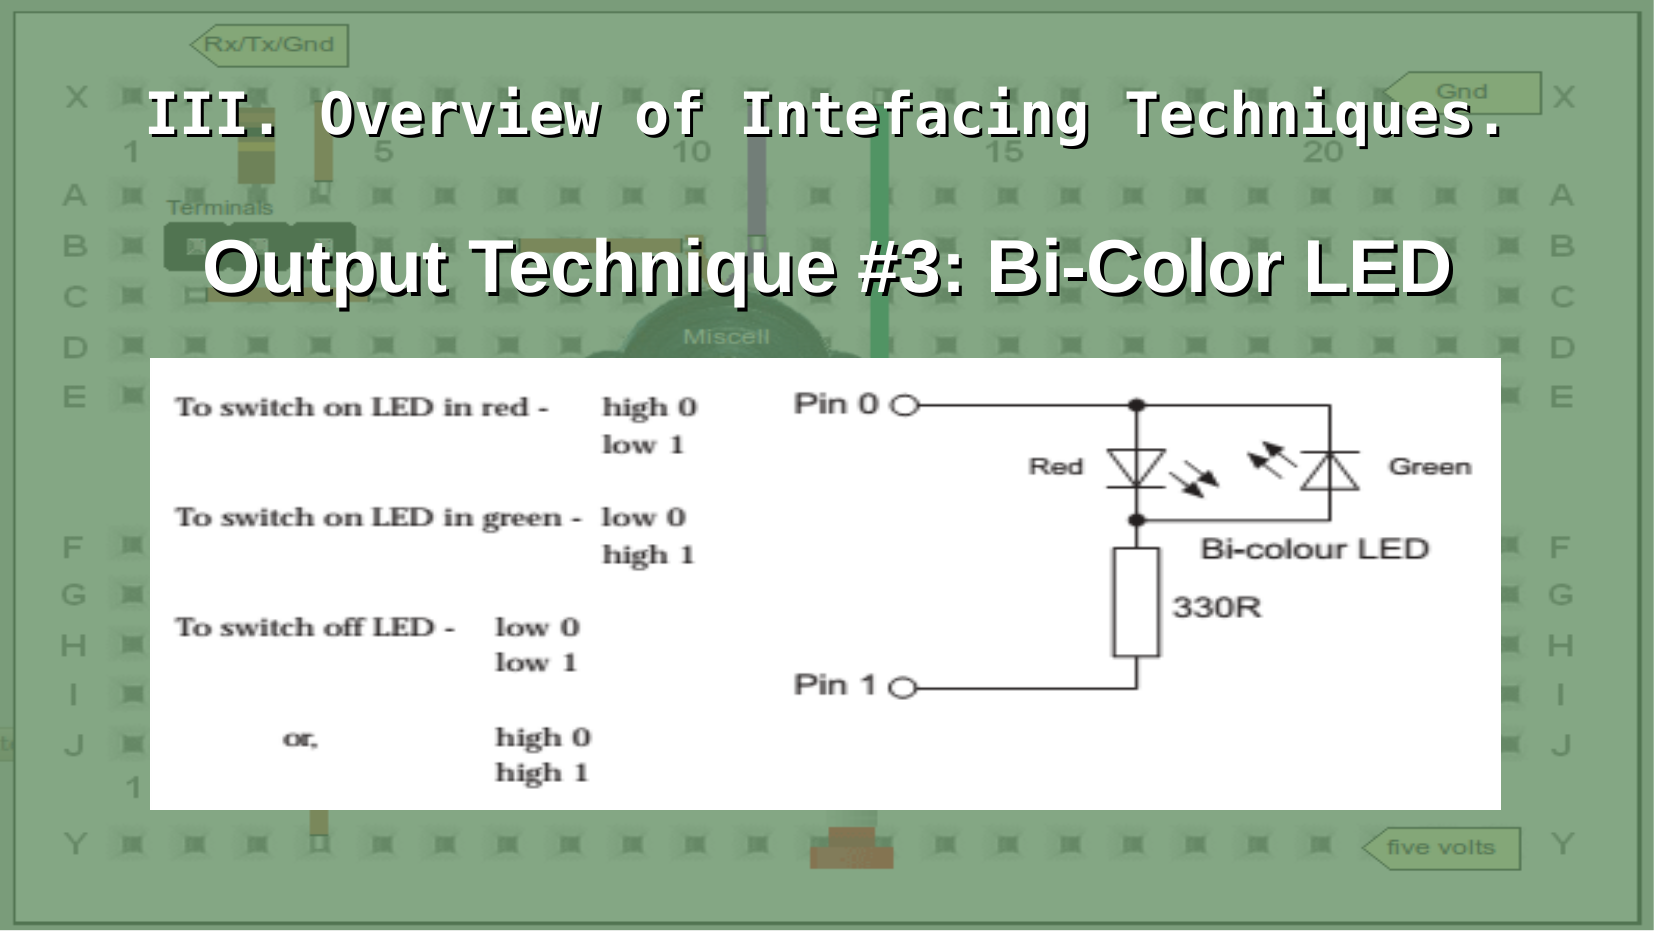

# III. Overview of Intefacing Techniques.
 Output Technique #3: Bi-Color LED